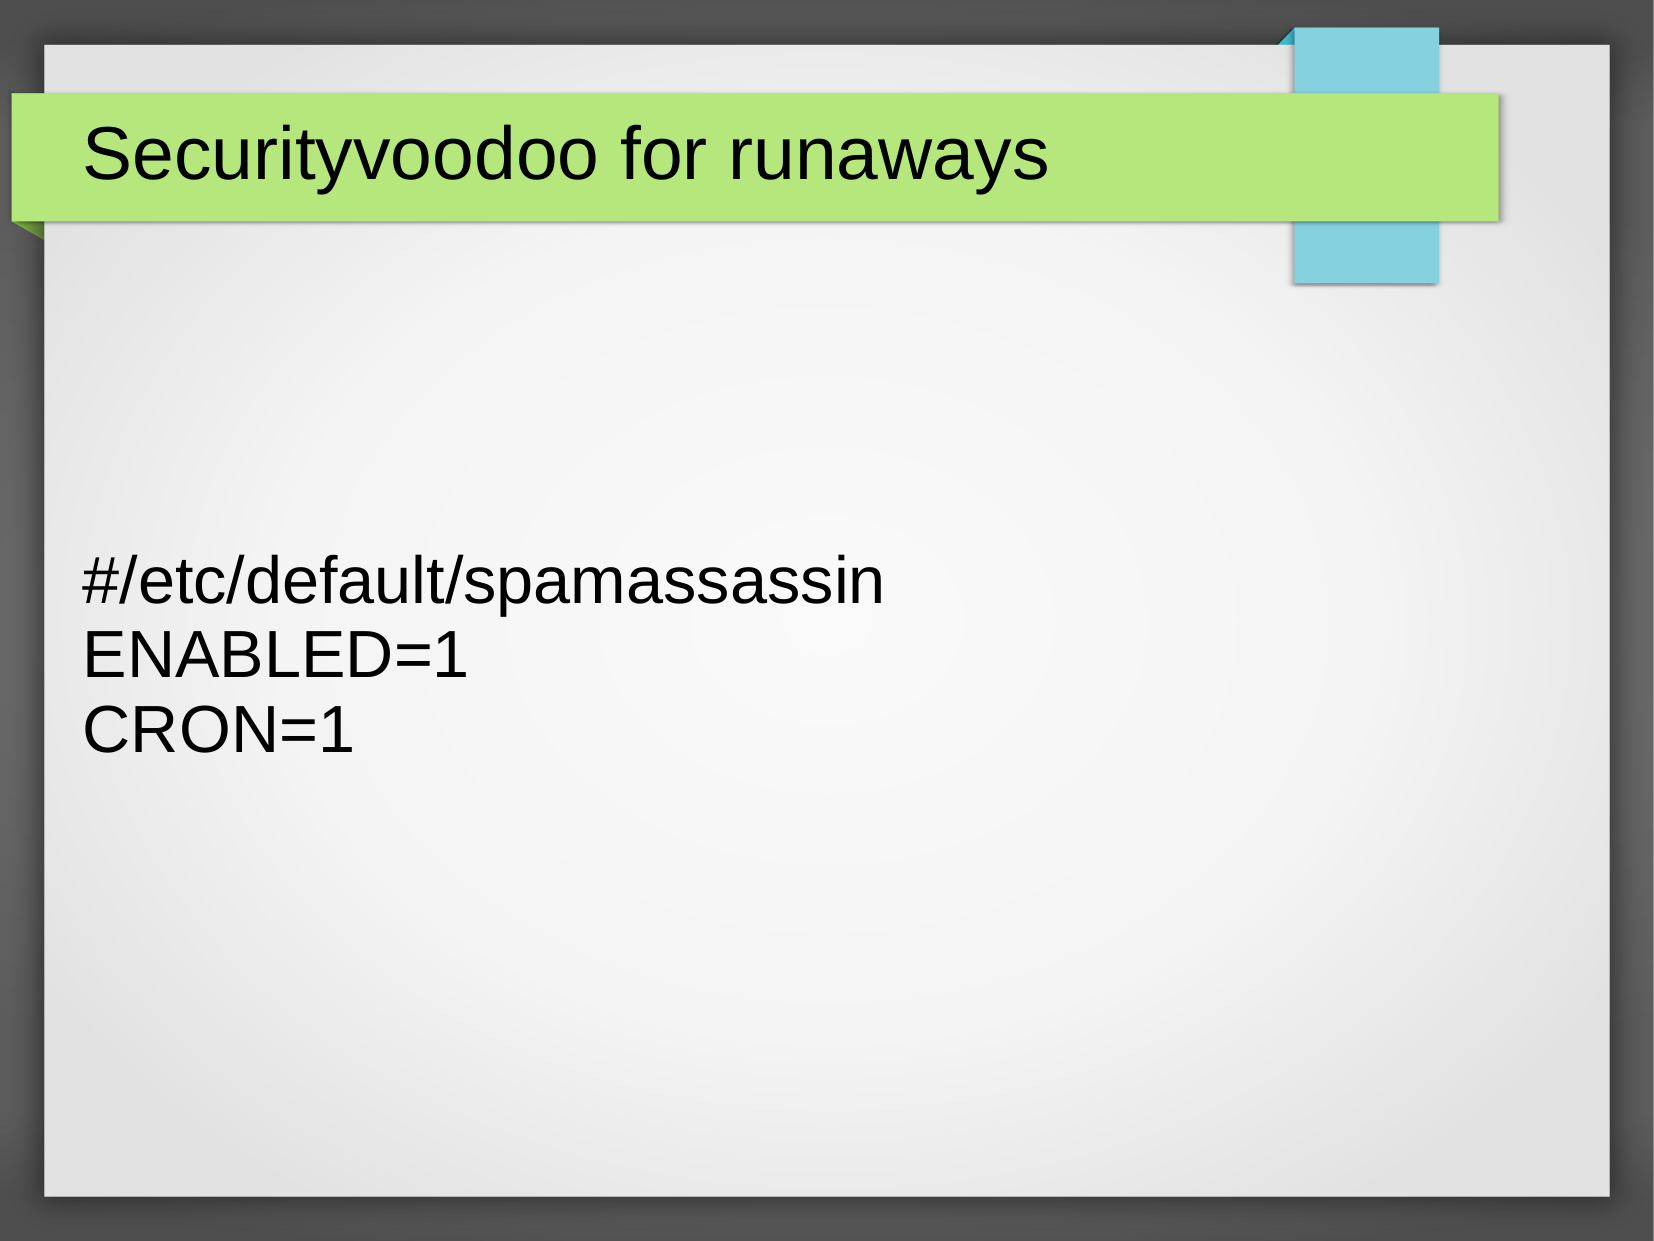

# Securityvoodoo for runaways
#/etc/default/spamassassin
ENABLED=1
CRON=1